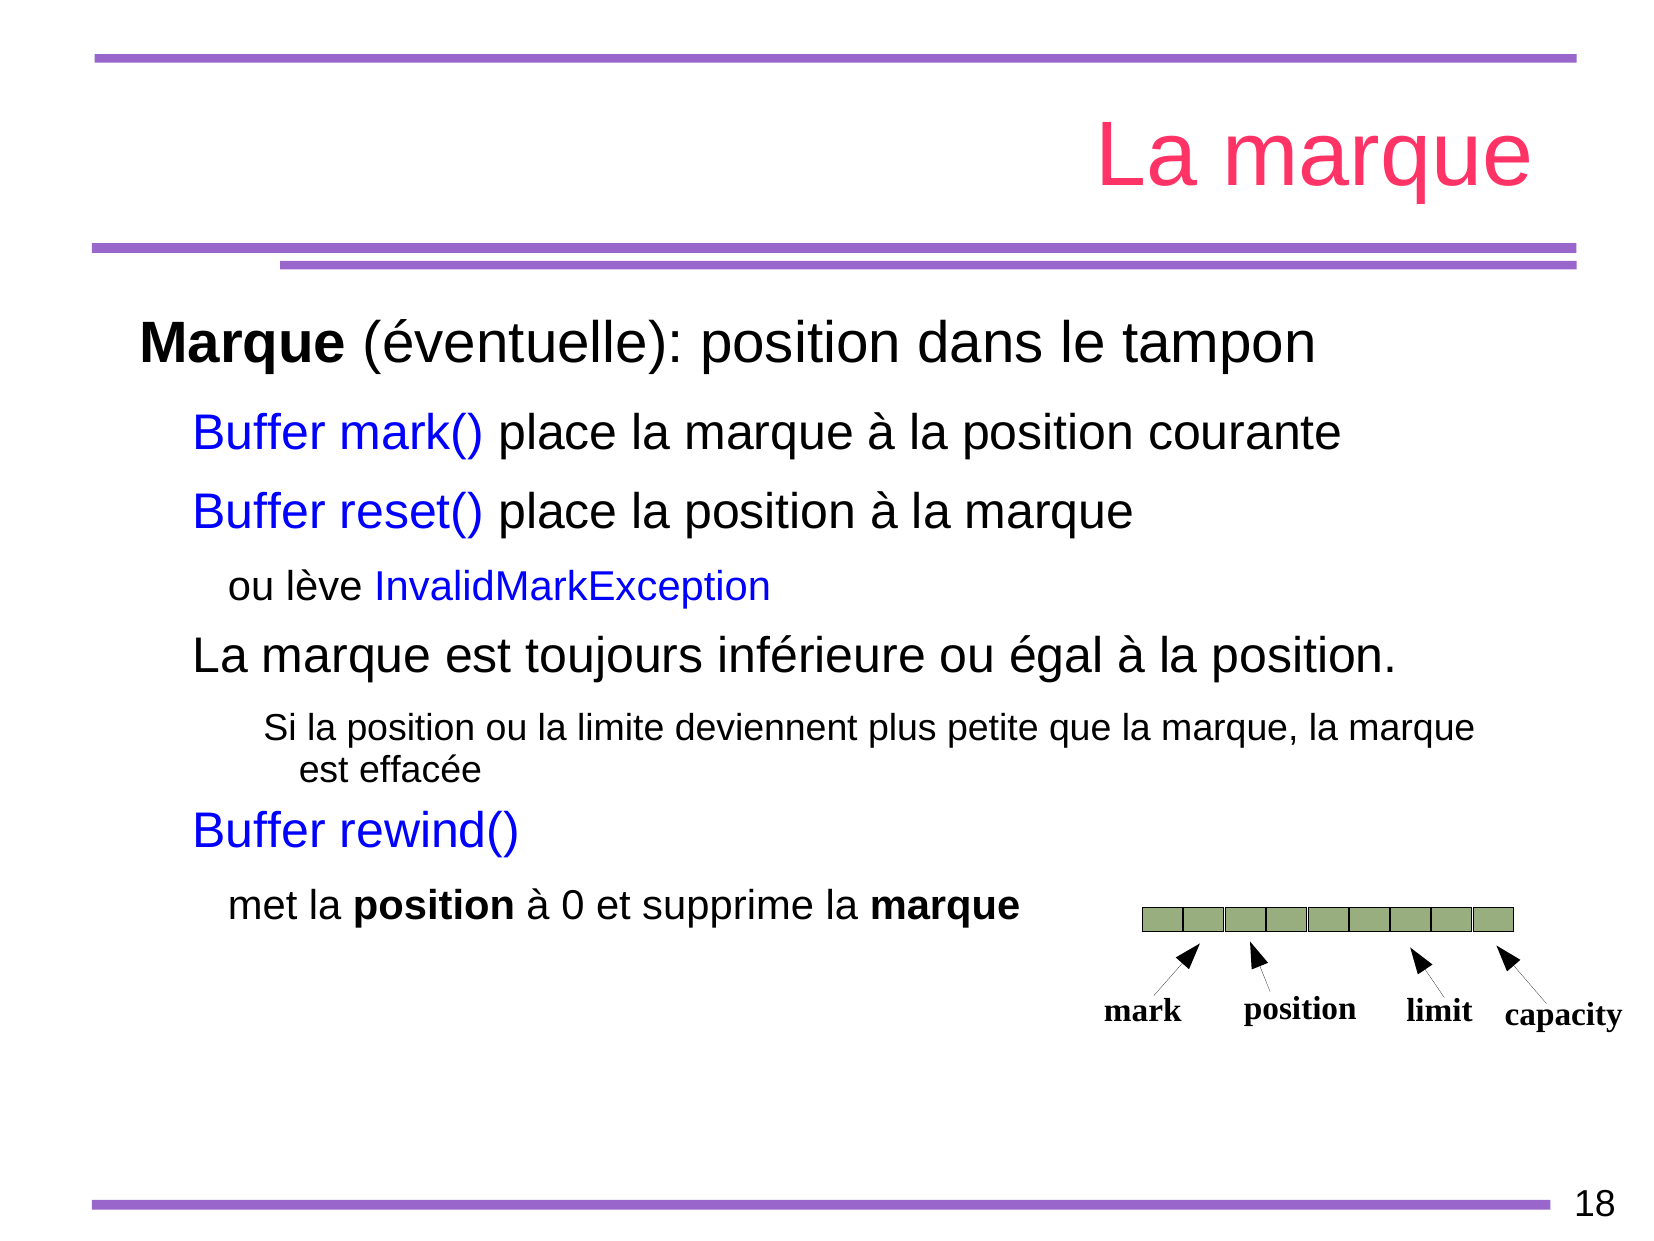

# La marque
Marque (éventuelle): position dans le tampon
Buffer mark() place la marque à la position courante
Buffer reset() place la position à la marque
ou lève InvalidMarkException
La marque est toujours inférieure ou égal à la position.
Si la position ou la limite deviennent plus petite que la marque, la marque est effacée
Buffer rewind()
met la position à 0 et supprime la marque
position
limit
mark
capacity